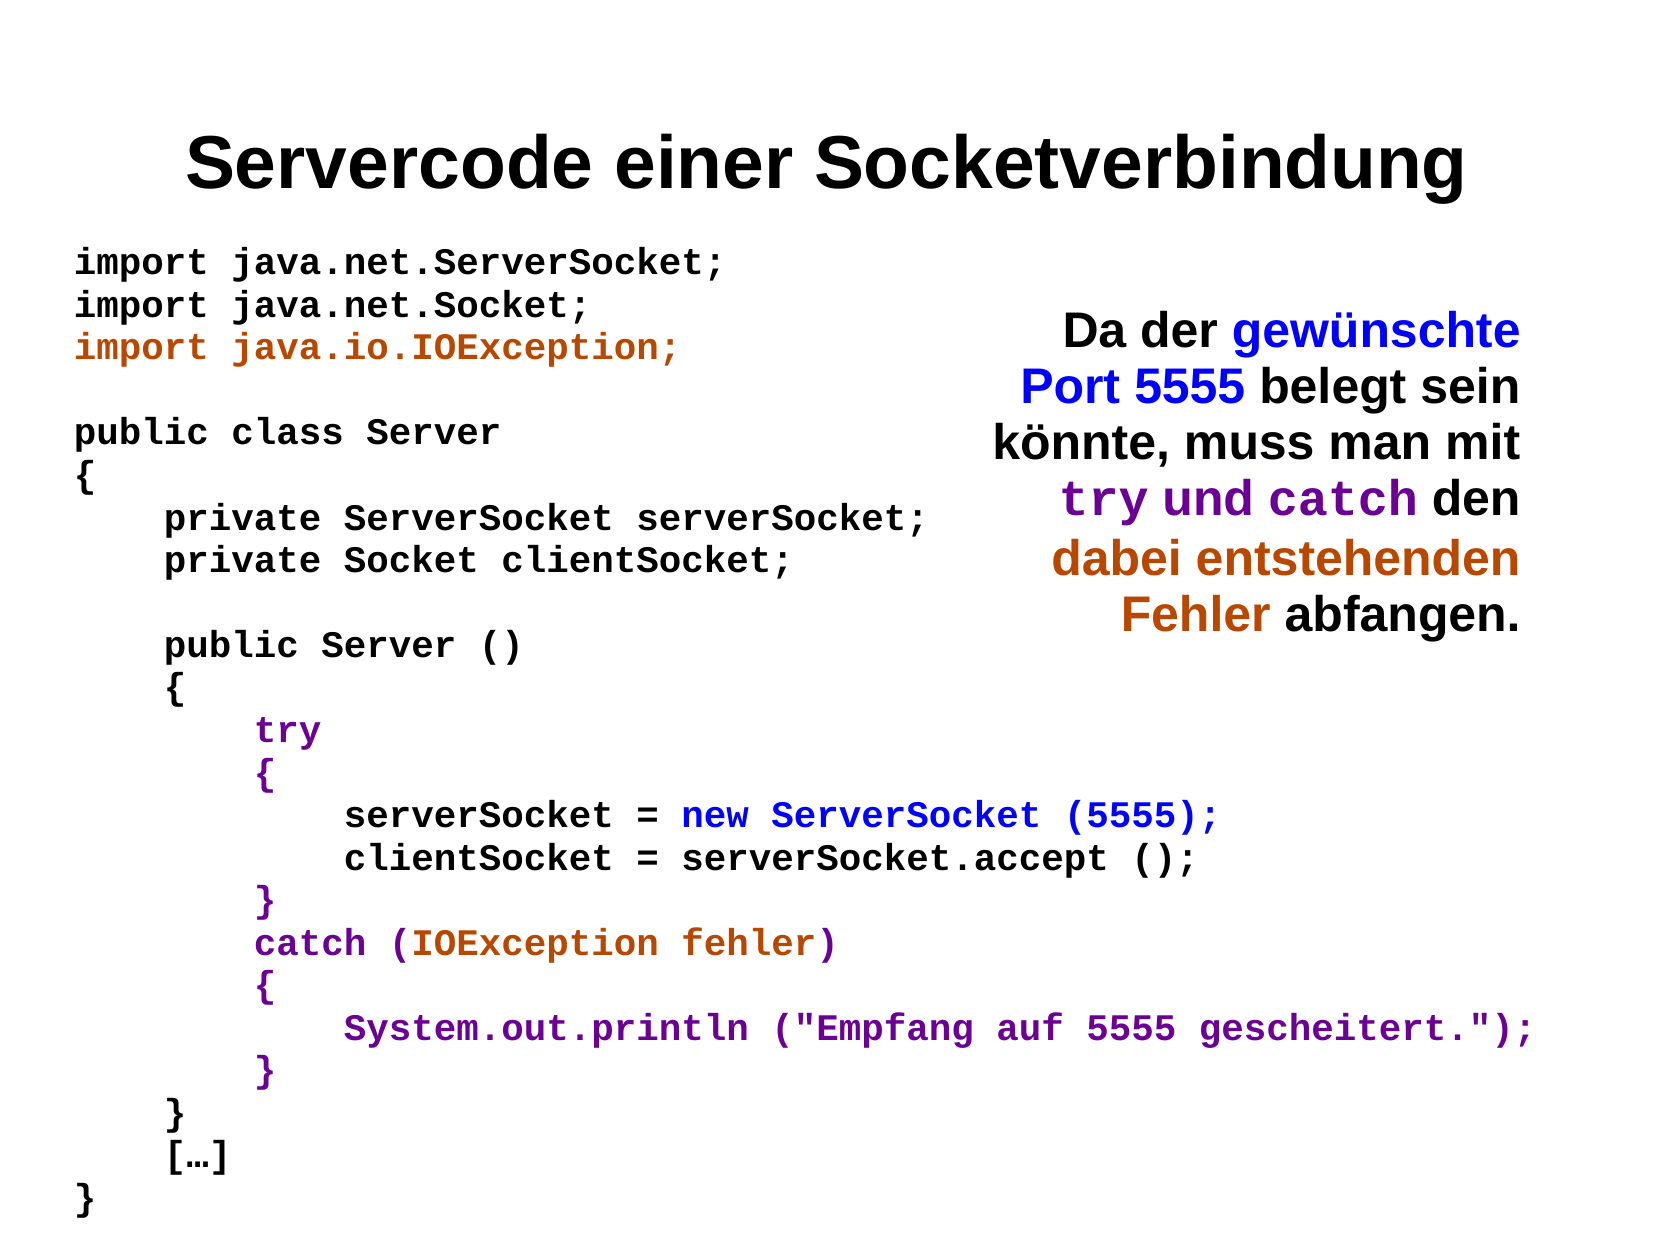

# Servercode einer Socketverbindung
import java.net.ServerSocket;
import java.net.Socket;
import java.io.IOException;
public class Server
{
 private ServerSocket serverSocket;
 private Socket clientSocket;
 public Server ()
 {
 try
 {
 serverSocket = new ServerSocket (5555);
 clientSocket = serverSocket.accept ();
 }
 catch (IOException fehler)
 {
 System.out.println ("Empfang auf 5555 gescheitert.");
 }
 }
 […]
}
Da der gewünschte Port 5555 belegt sein könnte, muss man mit try und catch den dabei entstehenden Fehler abfangen.